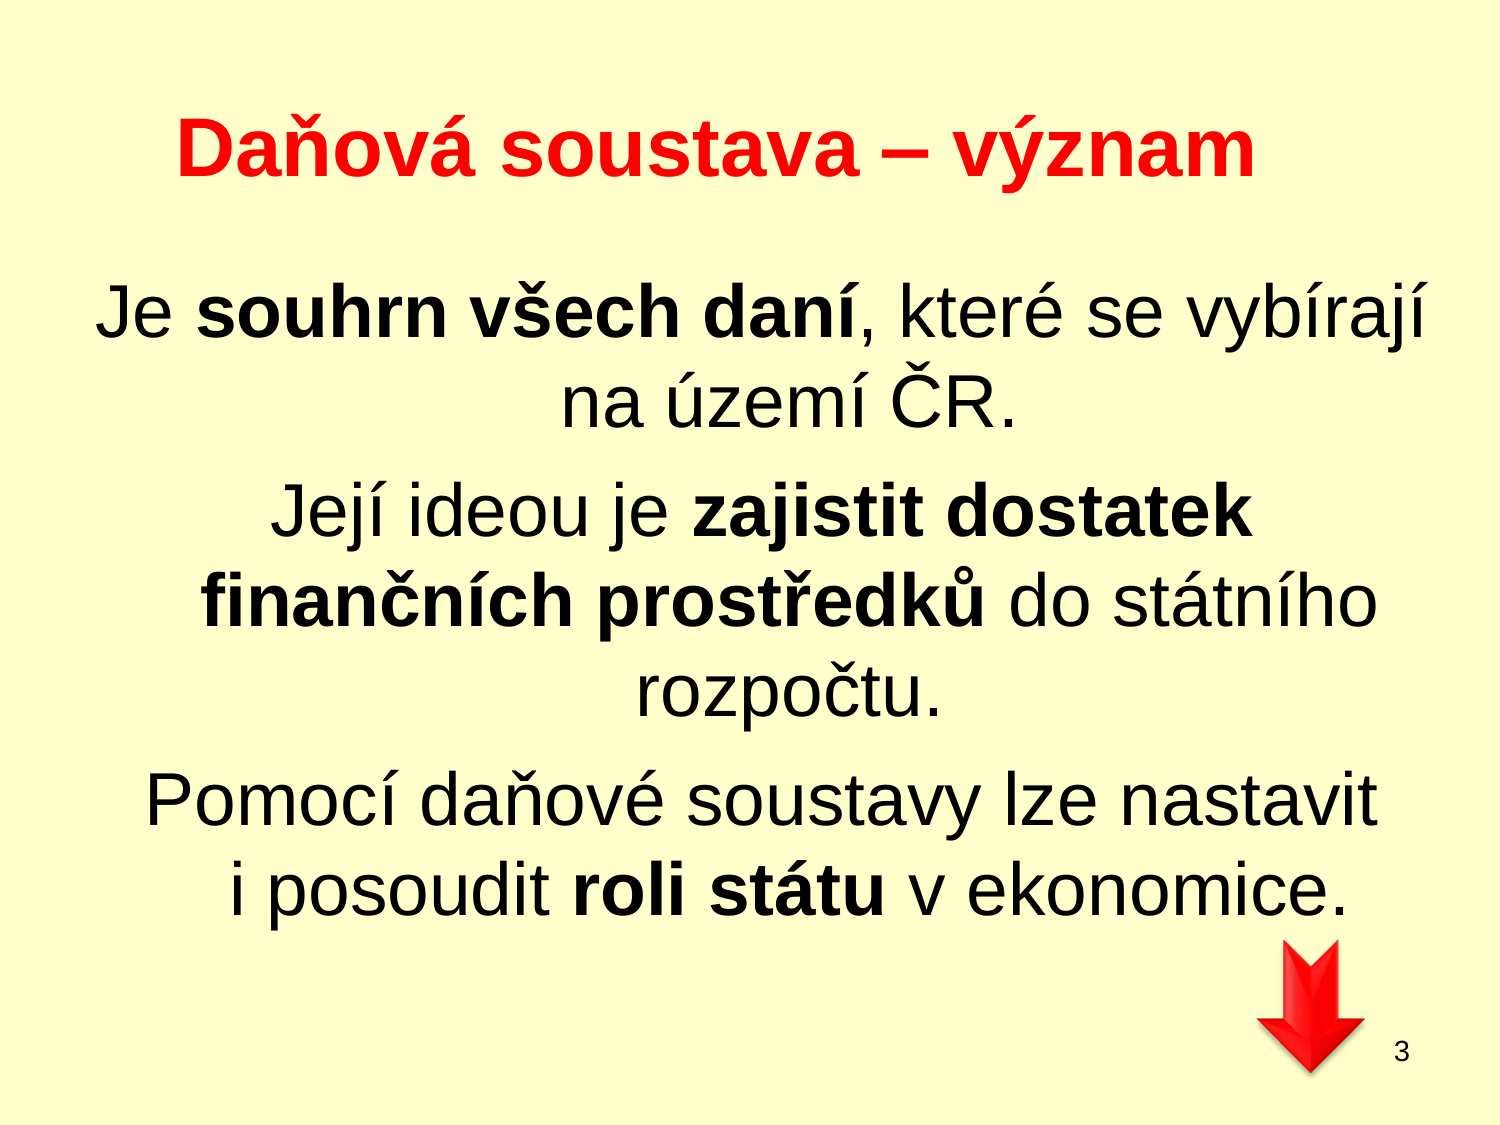

# Daňová soustava ‒ význam
Je souhrn všech daní, které se vybírají na území ČR.
Její ideou je zajistit dostatek finančních prostředků do státního rozpočtu.
Pomocí daňové soustavy lze nastavit
i posoudit roli státu v ekonomice.